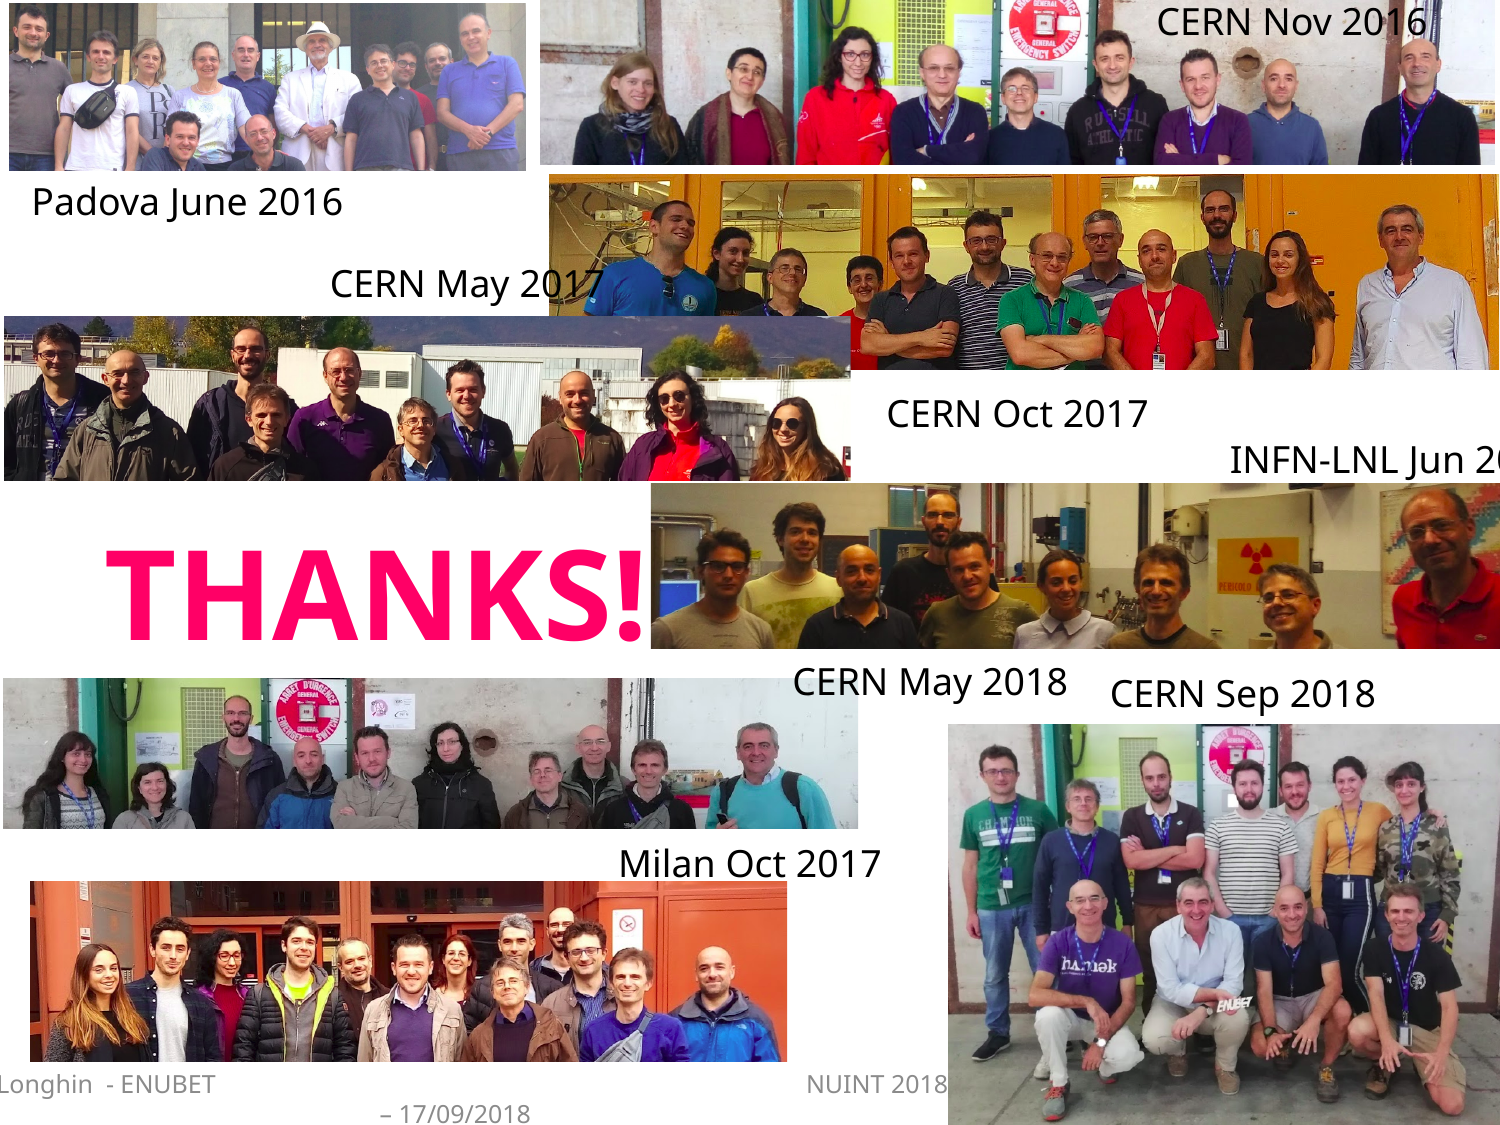

CERN Nov 2016
Padova June 2016
CERN May 2017
CERN Oct 2017
INFN-LNL Jun 2017
THANKS!
CERN May 2018
CERN Sep 2018
Milan Oct 2017
Thanks!